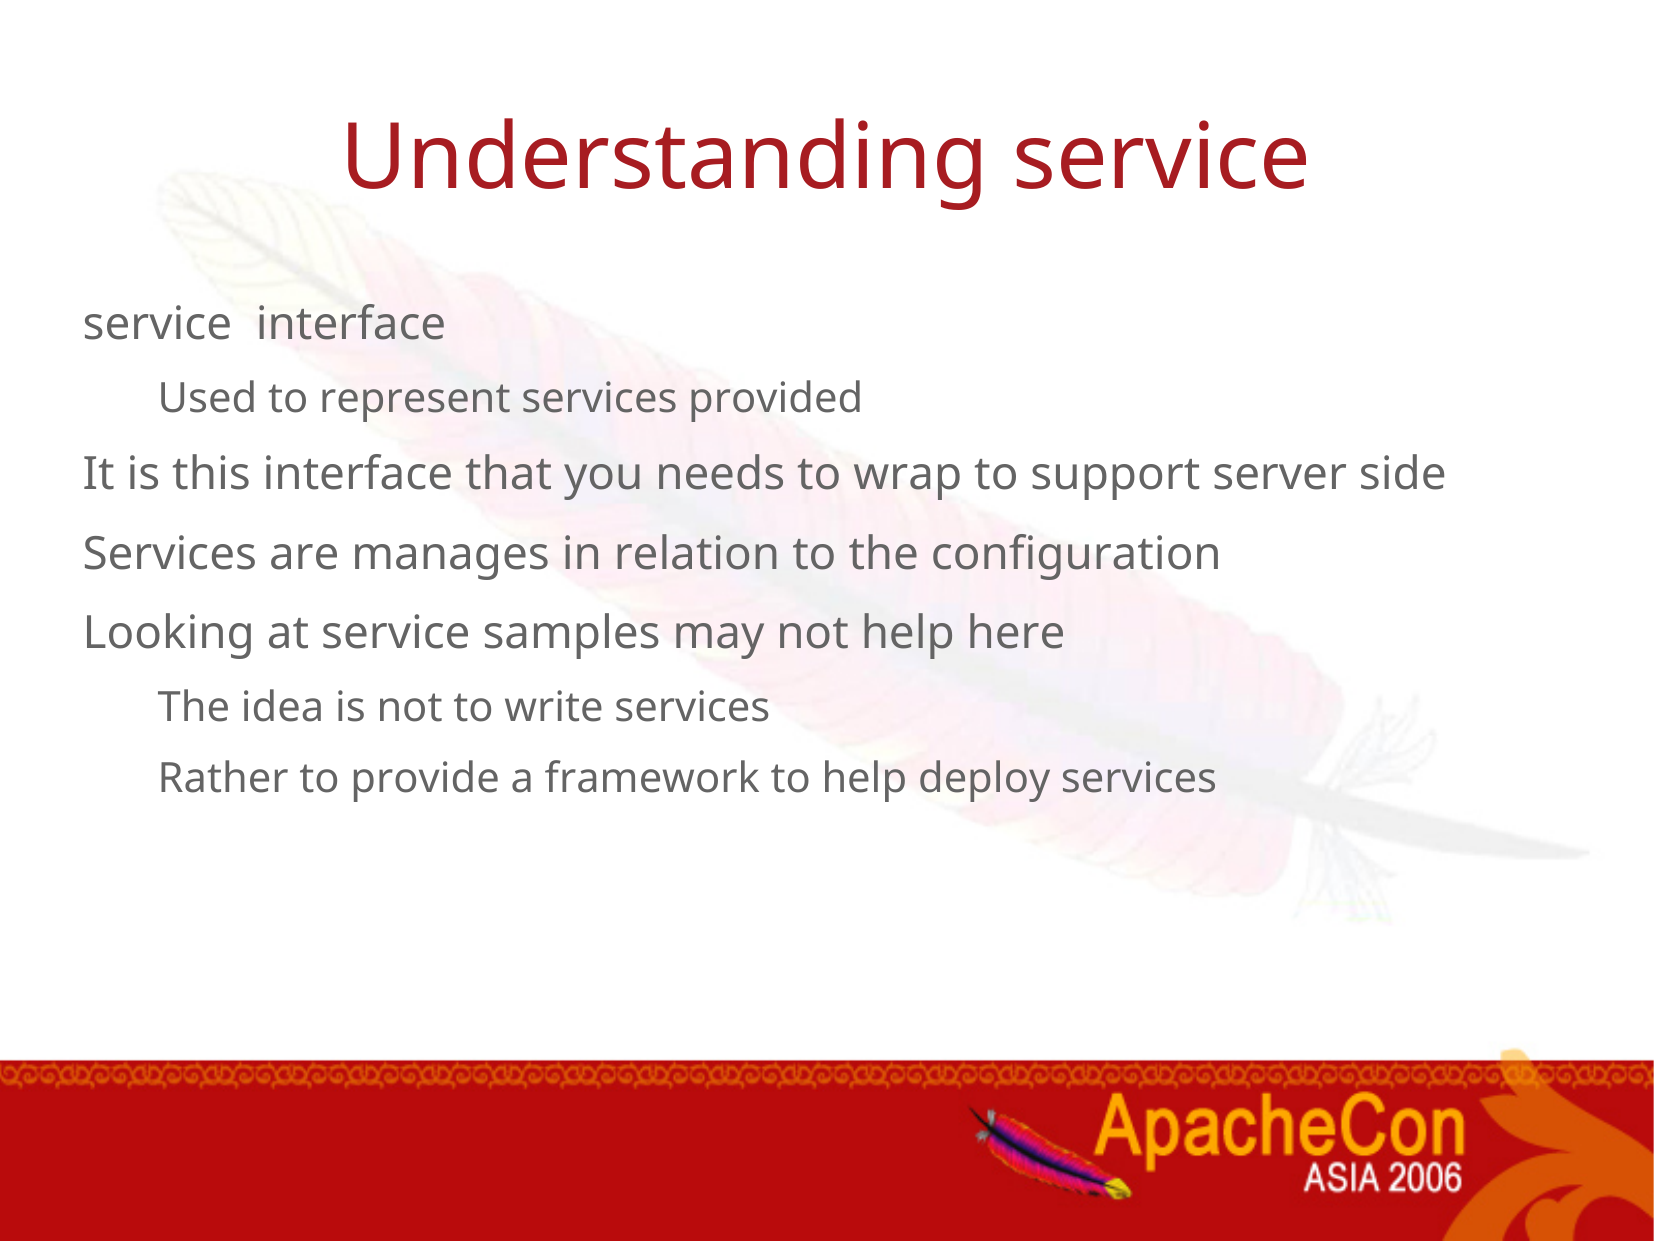

# Understanding service
service interface
Used to represent services provided
It is this interface that you needs to wrap to support server side
Services are manages in relation to the configuration
Looking at service samples may not help here
The idea is not to write services
Rather to provide a framework to help deploy services